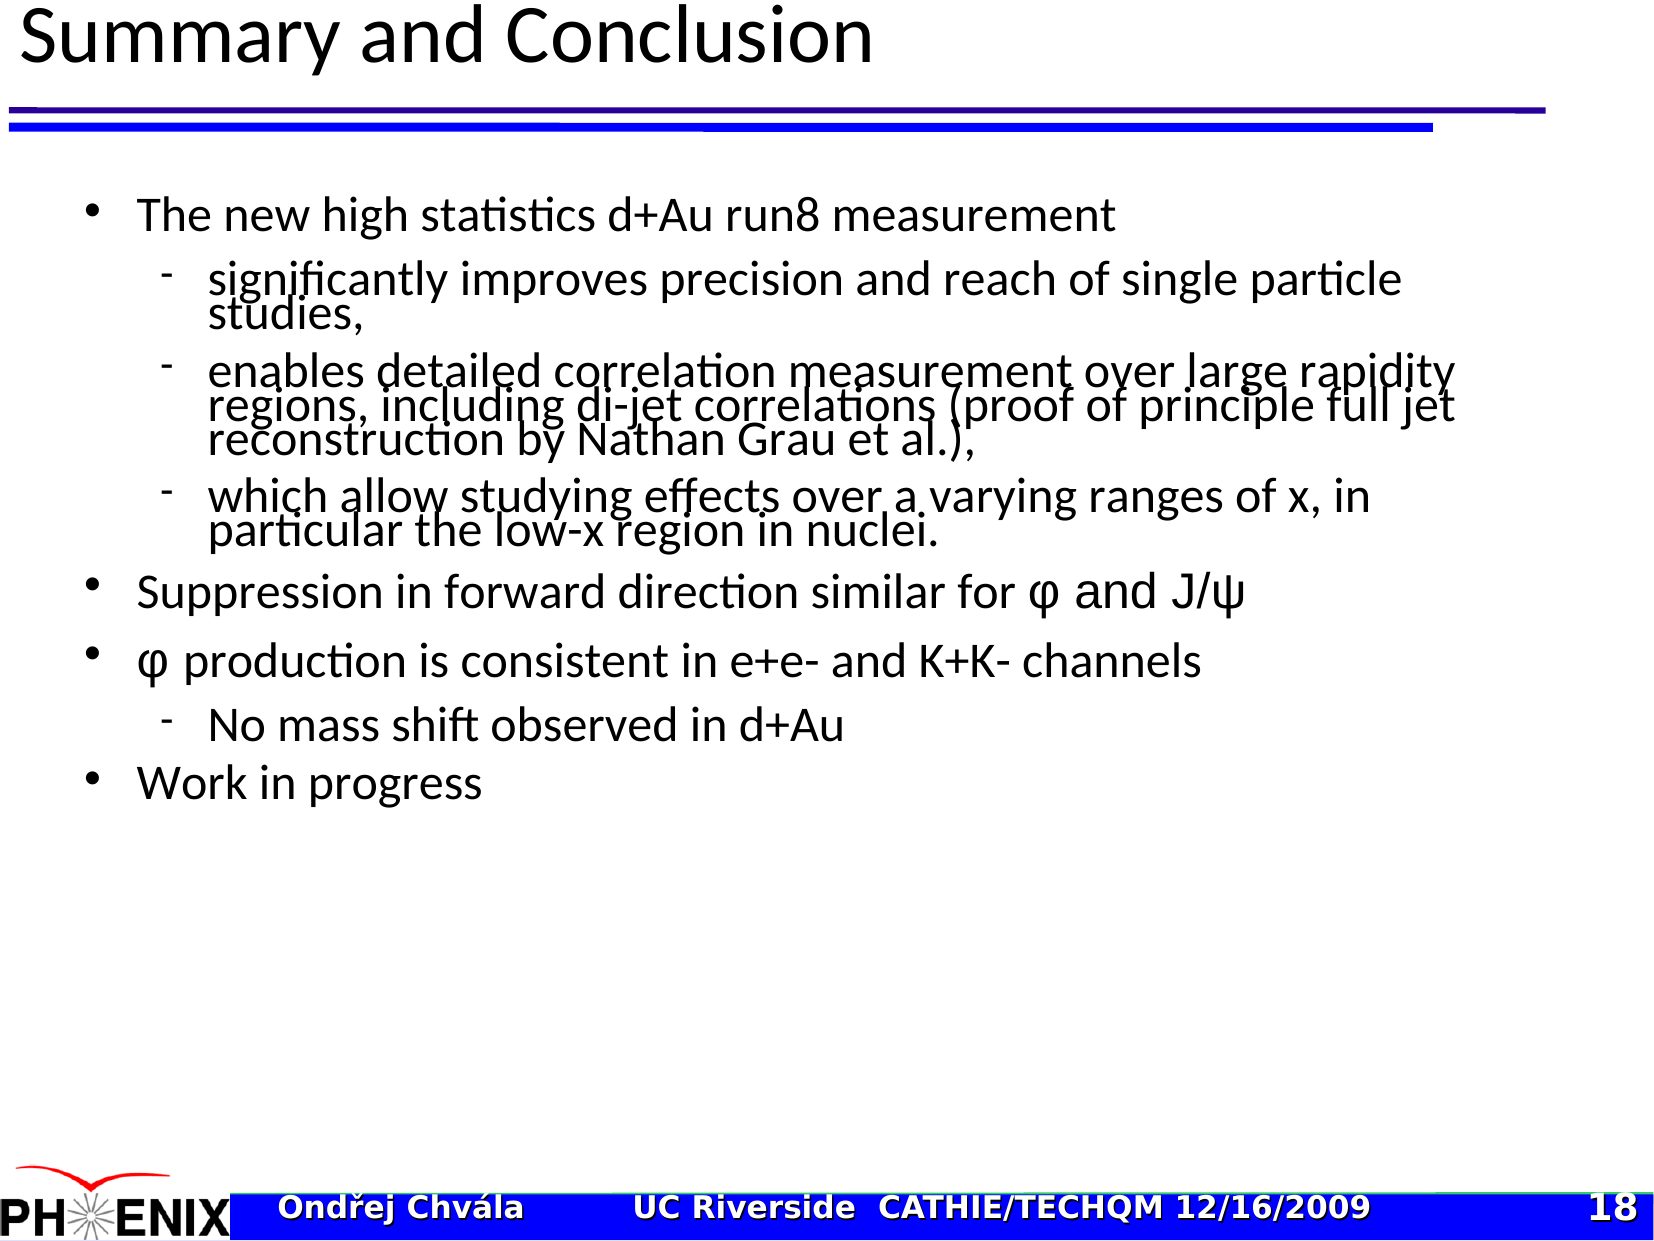

# Summary and Conclusion
The new high statistics d+Au run8 measurement
significantly improves precision and reach of single particle studies,
enables detailed correlation measurement over large rapidity regions, including di-jet correlations (proof of principle full jet reconstruction by Nathan Grau et al.),
which allow studying effects over a varying ranges of x, in particular the low-x region in nuclei.
Suppression in forward direction similar for φ and J/ψ
φ production is consistent in e+e- and K+K- channels
No mass shift observed in d+Au
Work in progress